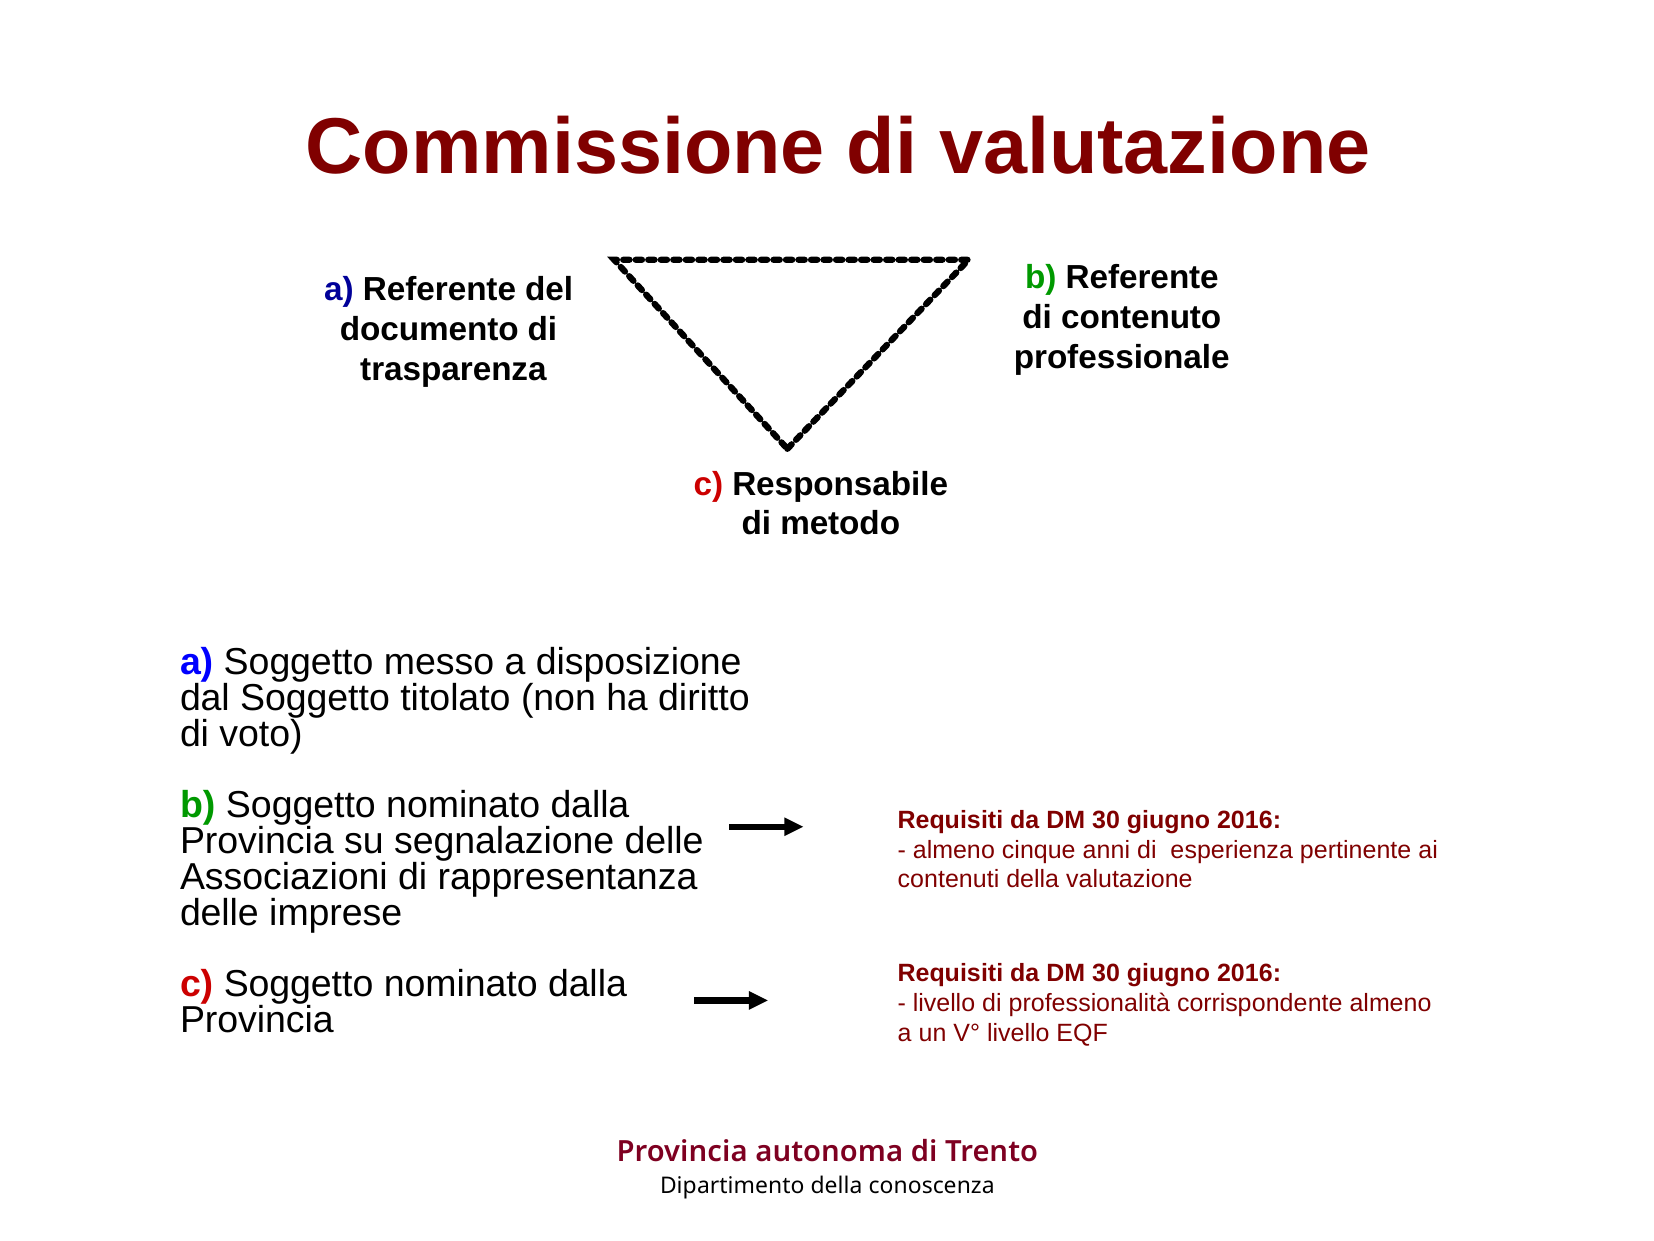

# Commissione di valutazione
b) Referente
di contenuto professionale
a) Referente del documento di
 trasparenza
c) Responsabile
di metodo
a) Soggetto messo a disposizione dal Soggetto titolato (non ha diritto di voto)
b) Soggetto nominato dalla Provincia su segnalazione delle Associazioni di rappresentanza delle imprese
c) Soggetto nominato dalla Provincia
Requisiti da DM 30 giugno 2016:
- almeno cinque anni di esperienza pertinente ai contenuti della valutazione
Requisiti da DM 30 giugno 2016:
- livello di professionalità corrispondente almeno a un V° livello EQF